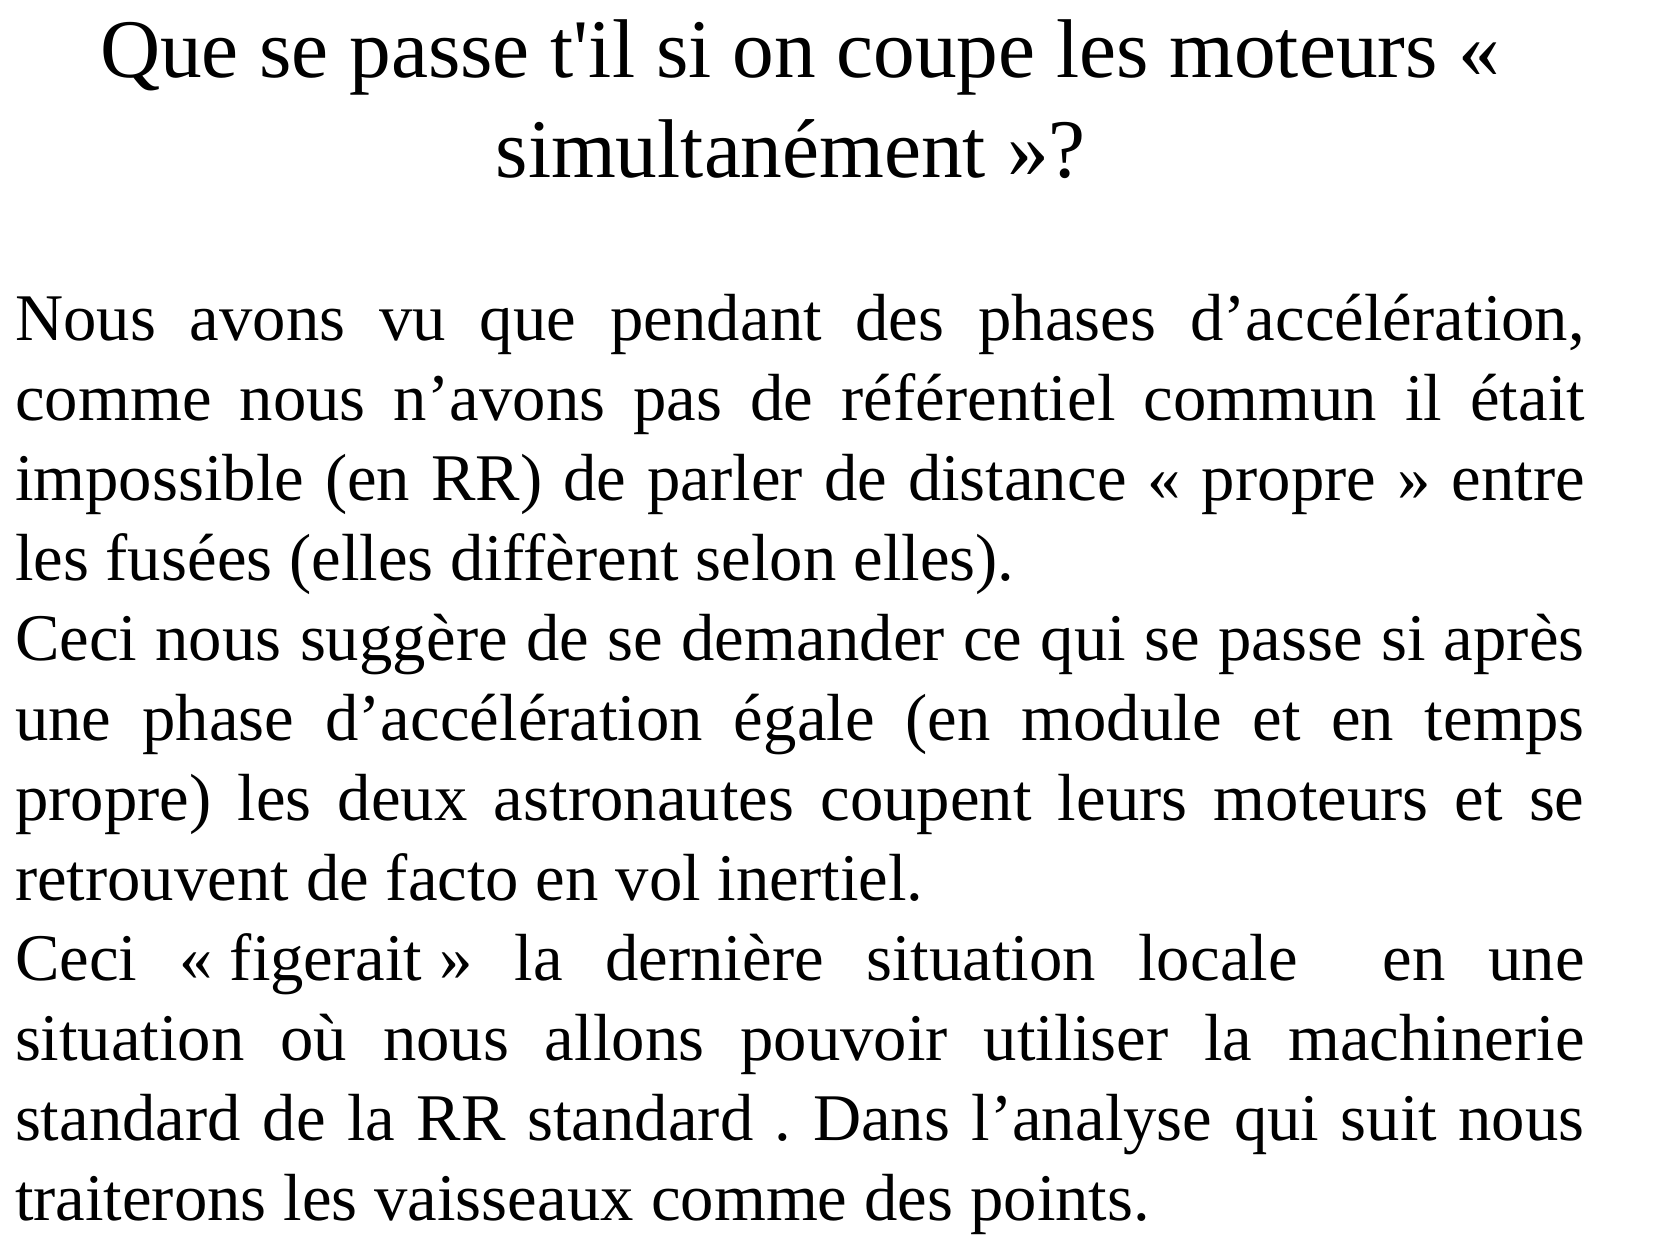

Que se passe t'il si on coupe les moteurs « simultanément »?
Nous avons vu que pendant des phases d’accélération, comme nous n’avons pas de référentiel commun il était impossible (en RR) de parler de distance « propre » entre les fusées (elles diffèrent selon elles).
Ceci nous suggère de se demander ce qui se passe si après une phase d’accélération égale (en module et en temps propre) les deux astronautes coupent leurs moteurs et se retrouvent de facto en vol inertiel.
Ceci « figerait » la dernière situation locale en une situation où nous allons pouvoir utiliser la machinerie standard de la RR standard . Dans l’analyse qui suit nous traiterons les vaisseaux comme des points.